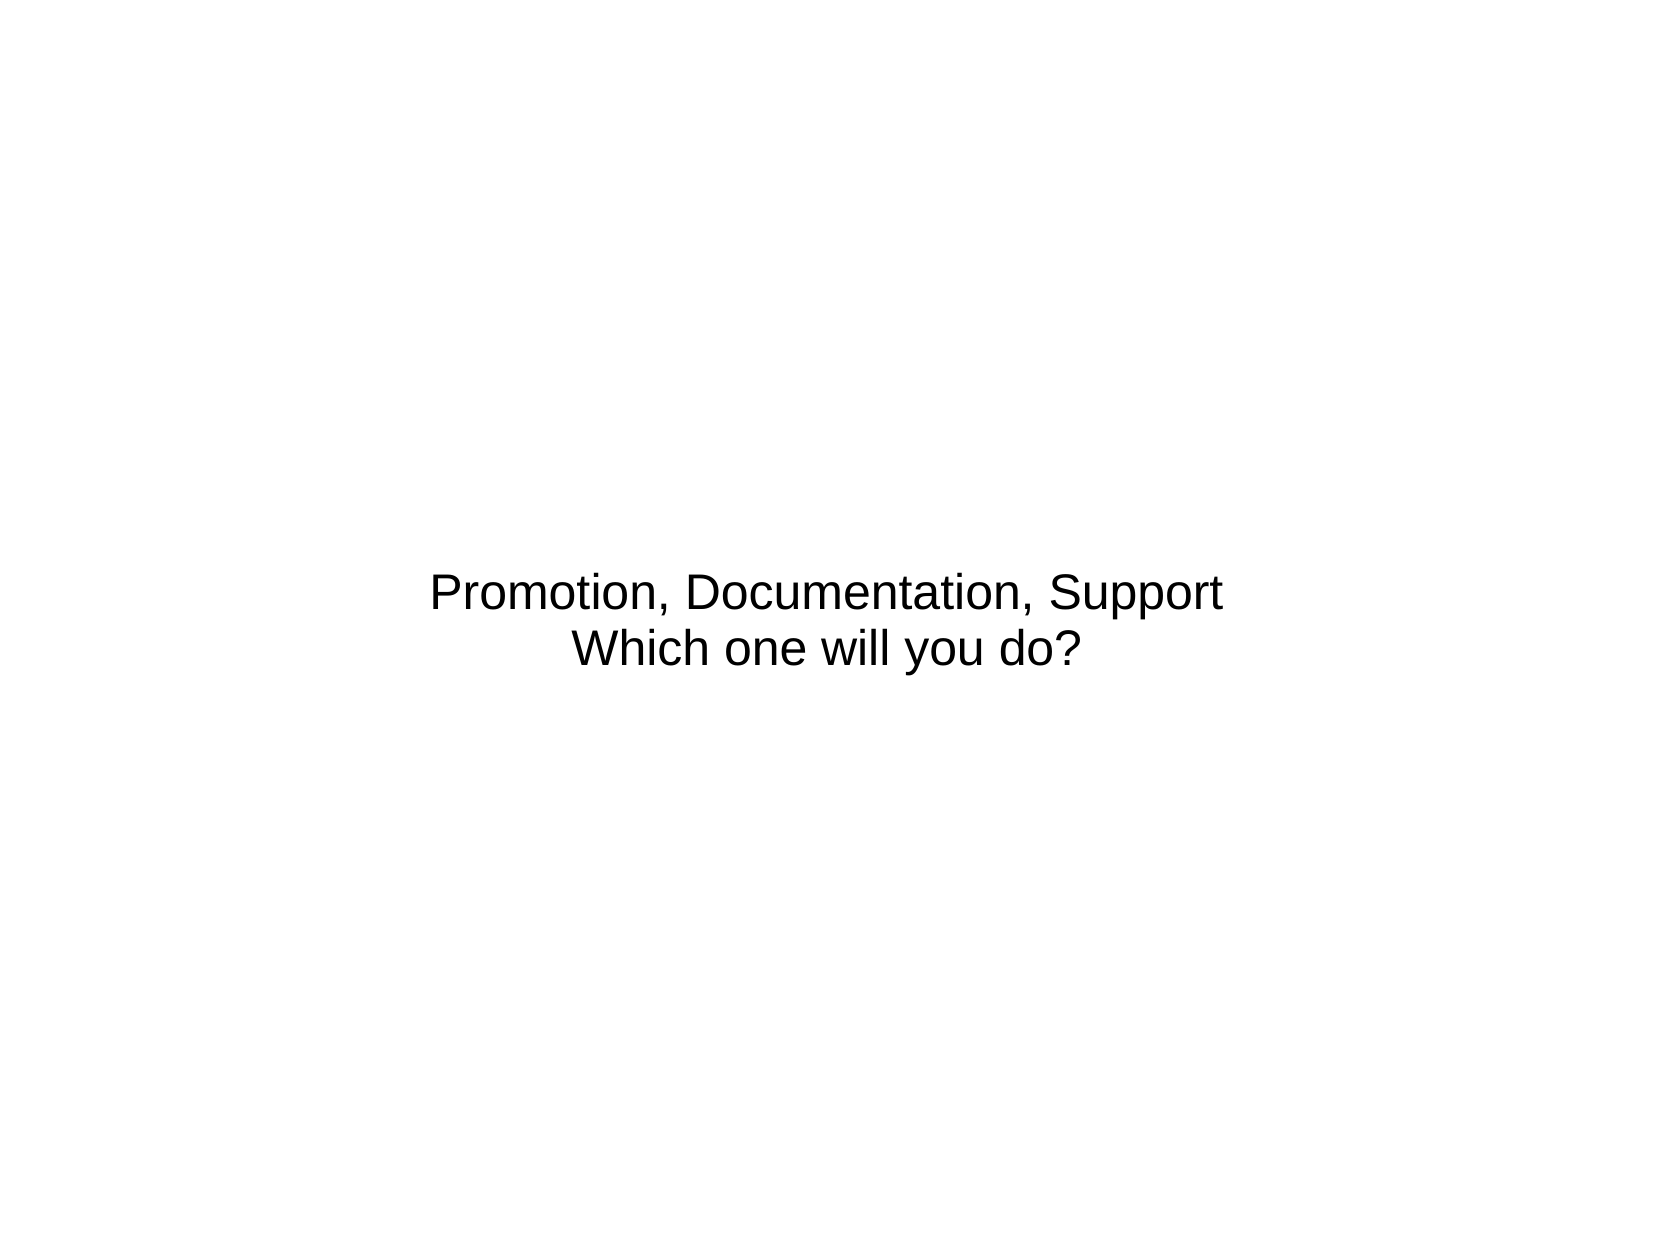

# Promotion, Documentation, Support Which one will you do?